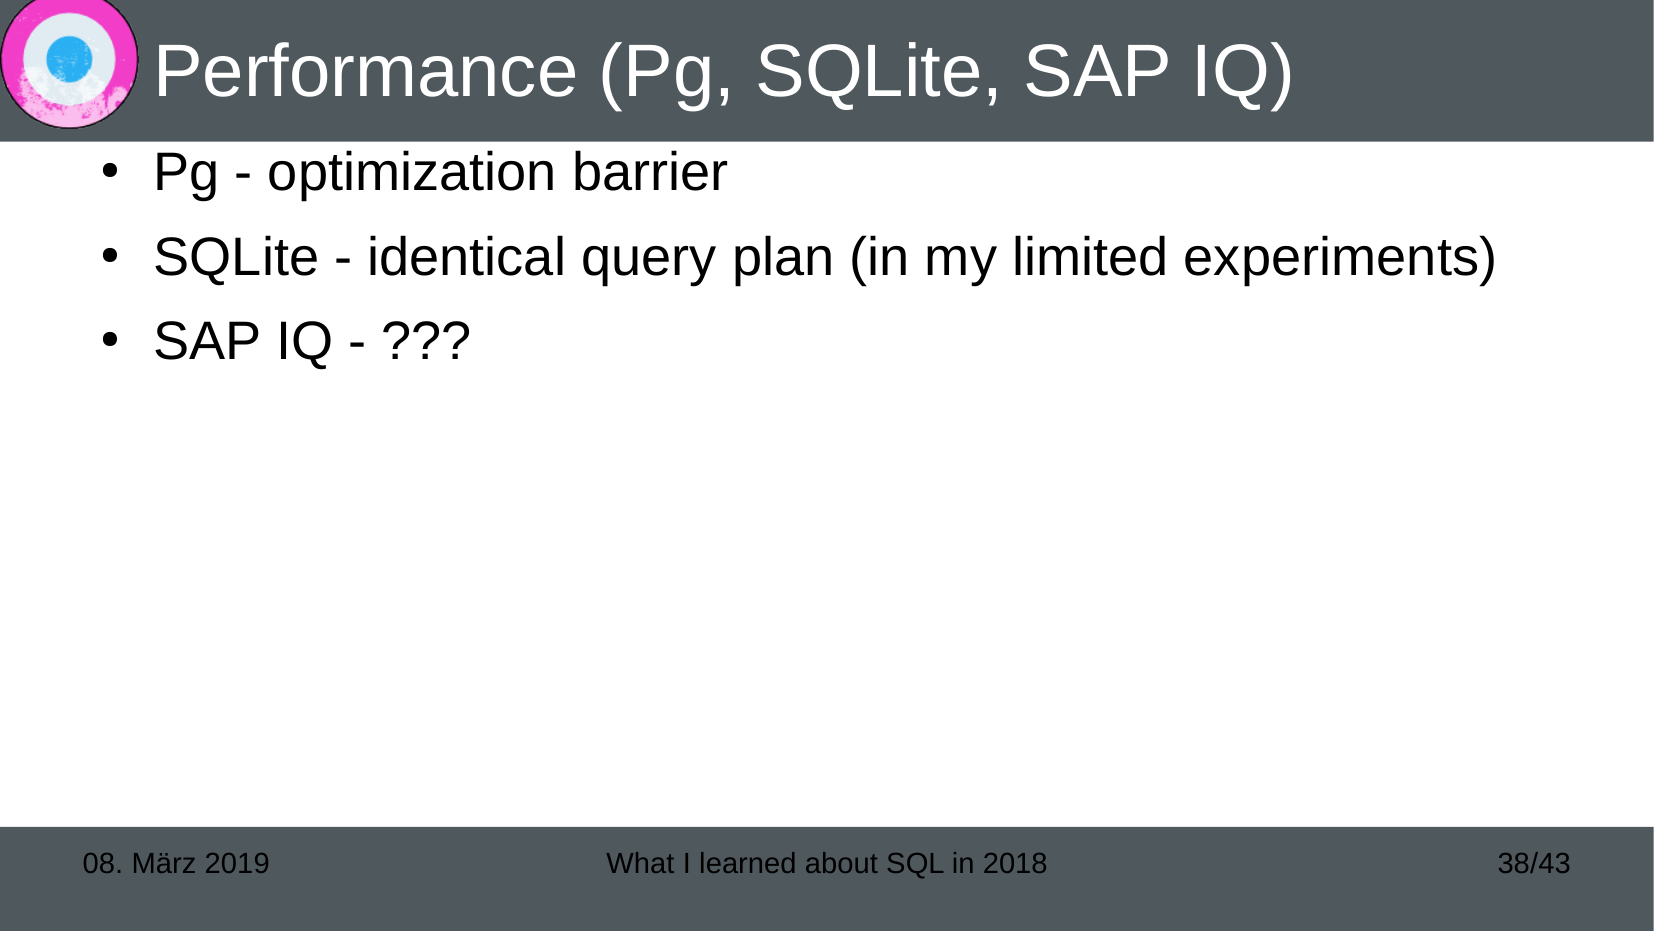

# Performance (Pg, SQLite, SAP IQ)
Pg - optimization barrier
SQLite - identical query plan (in my limited experiments)
SAP IQ - ???
08. März 2019
38